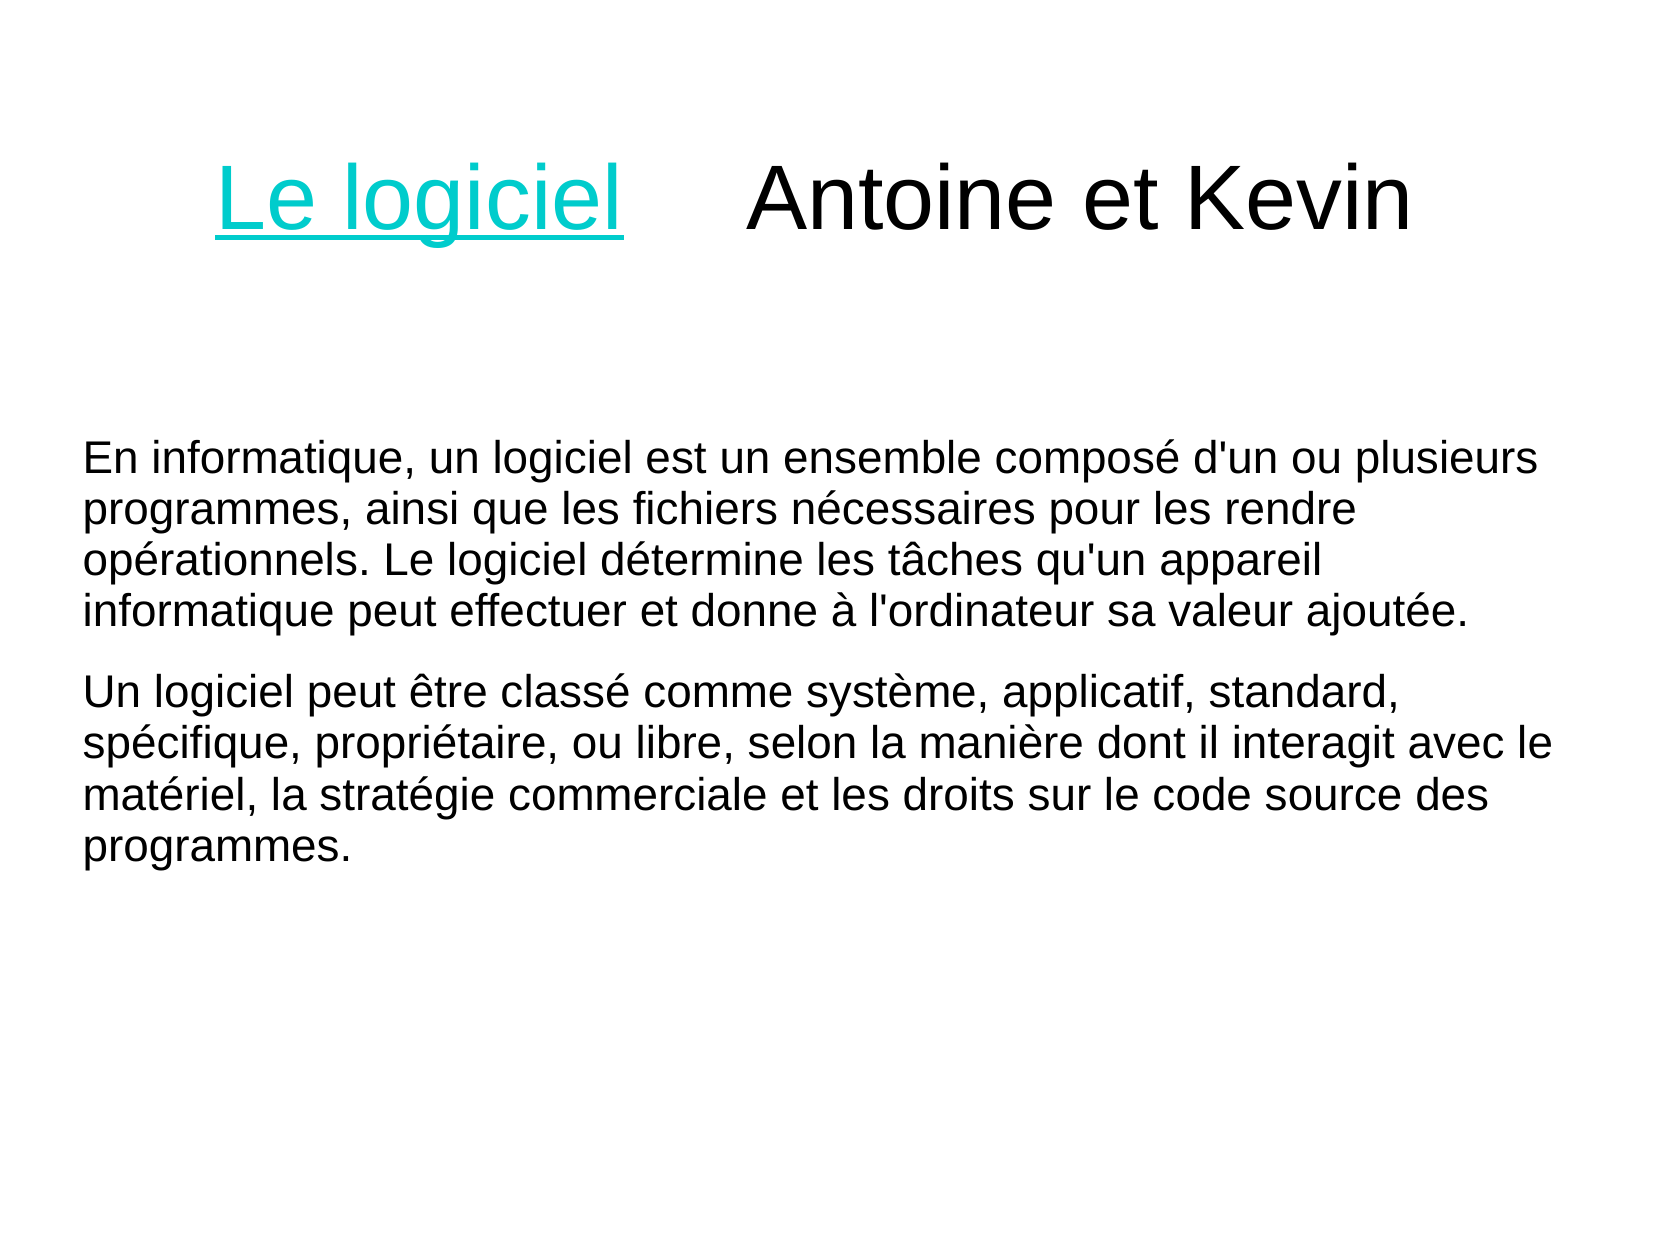

# Le logiciel Antoine et Kevin
En informatique, un logiciel est un ensemble composé d'un ou plusieurs programmes, ainsi que les fichiers nécessaires pour les rendre opérationnels. Le logiciel détermine les tâches qu'un appareil informatique peut effectuer et donne à l'ordinateur sa valeur ajoutée.
Un logiciel peut être classé comme système, applicatif, standard, spécifique, propriétaire, ou libre, selon la manière dont il interagit avec le matériel, la stratégie commerciale et les droits sur le code source des programmes.